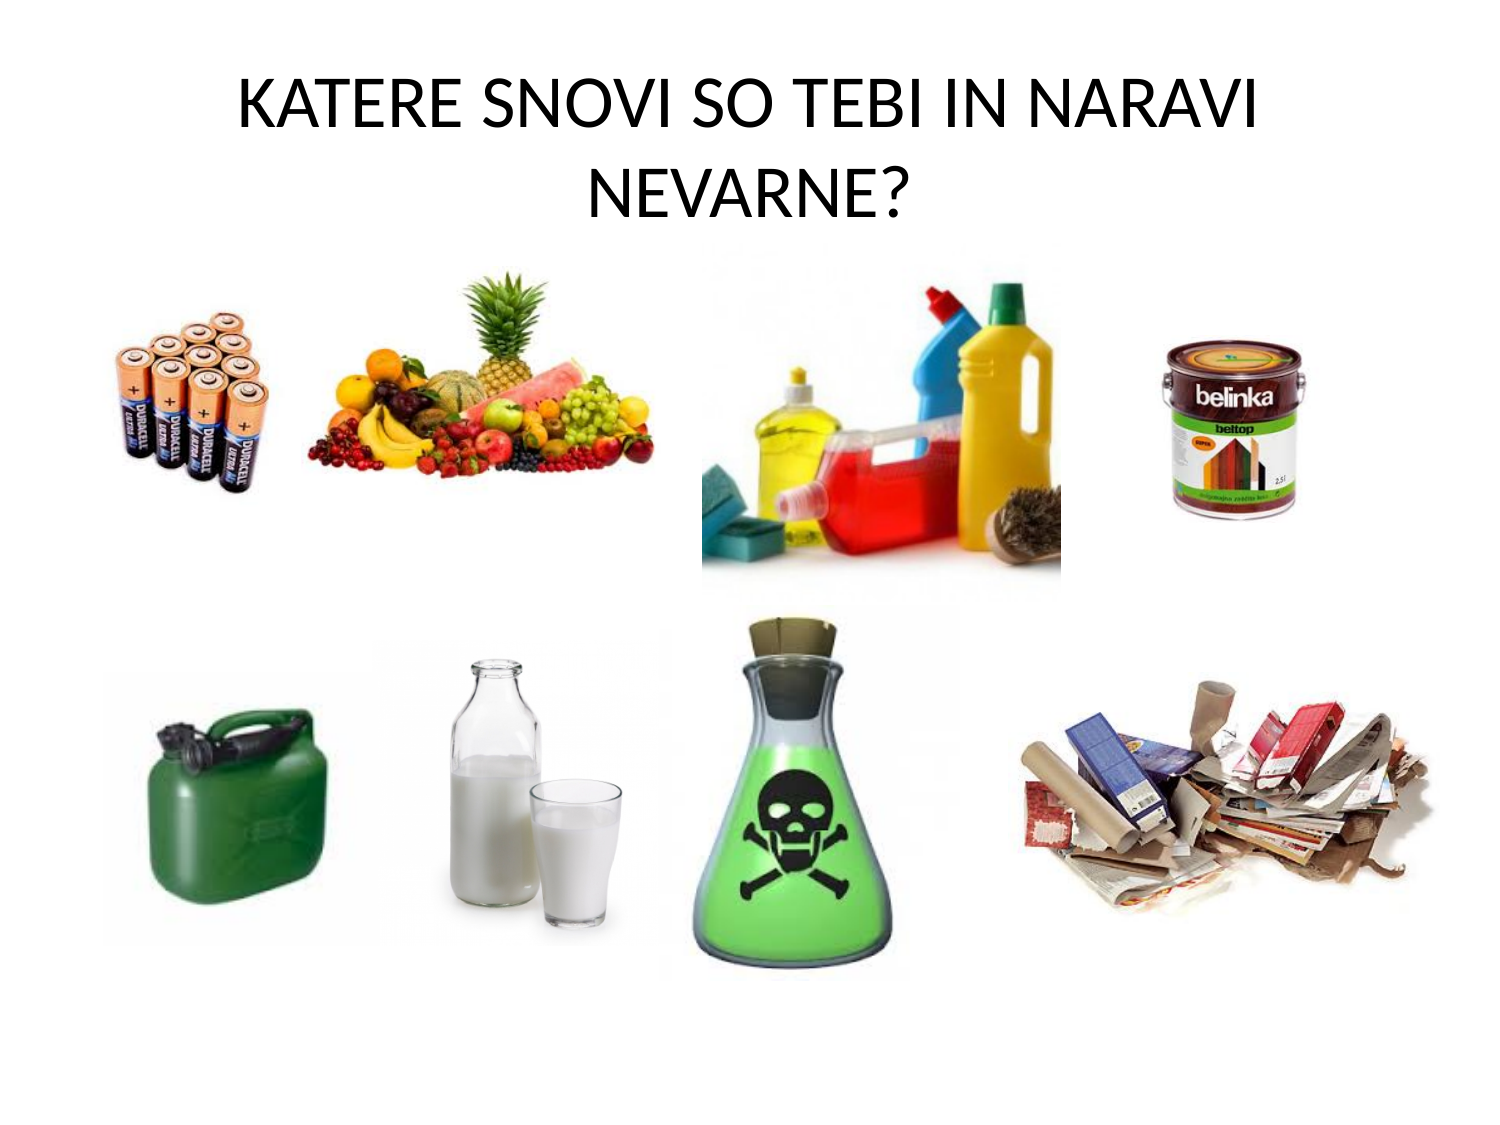

# KATERE SNOVI SO TEBI IN NARAVI NEVARNE?